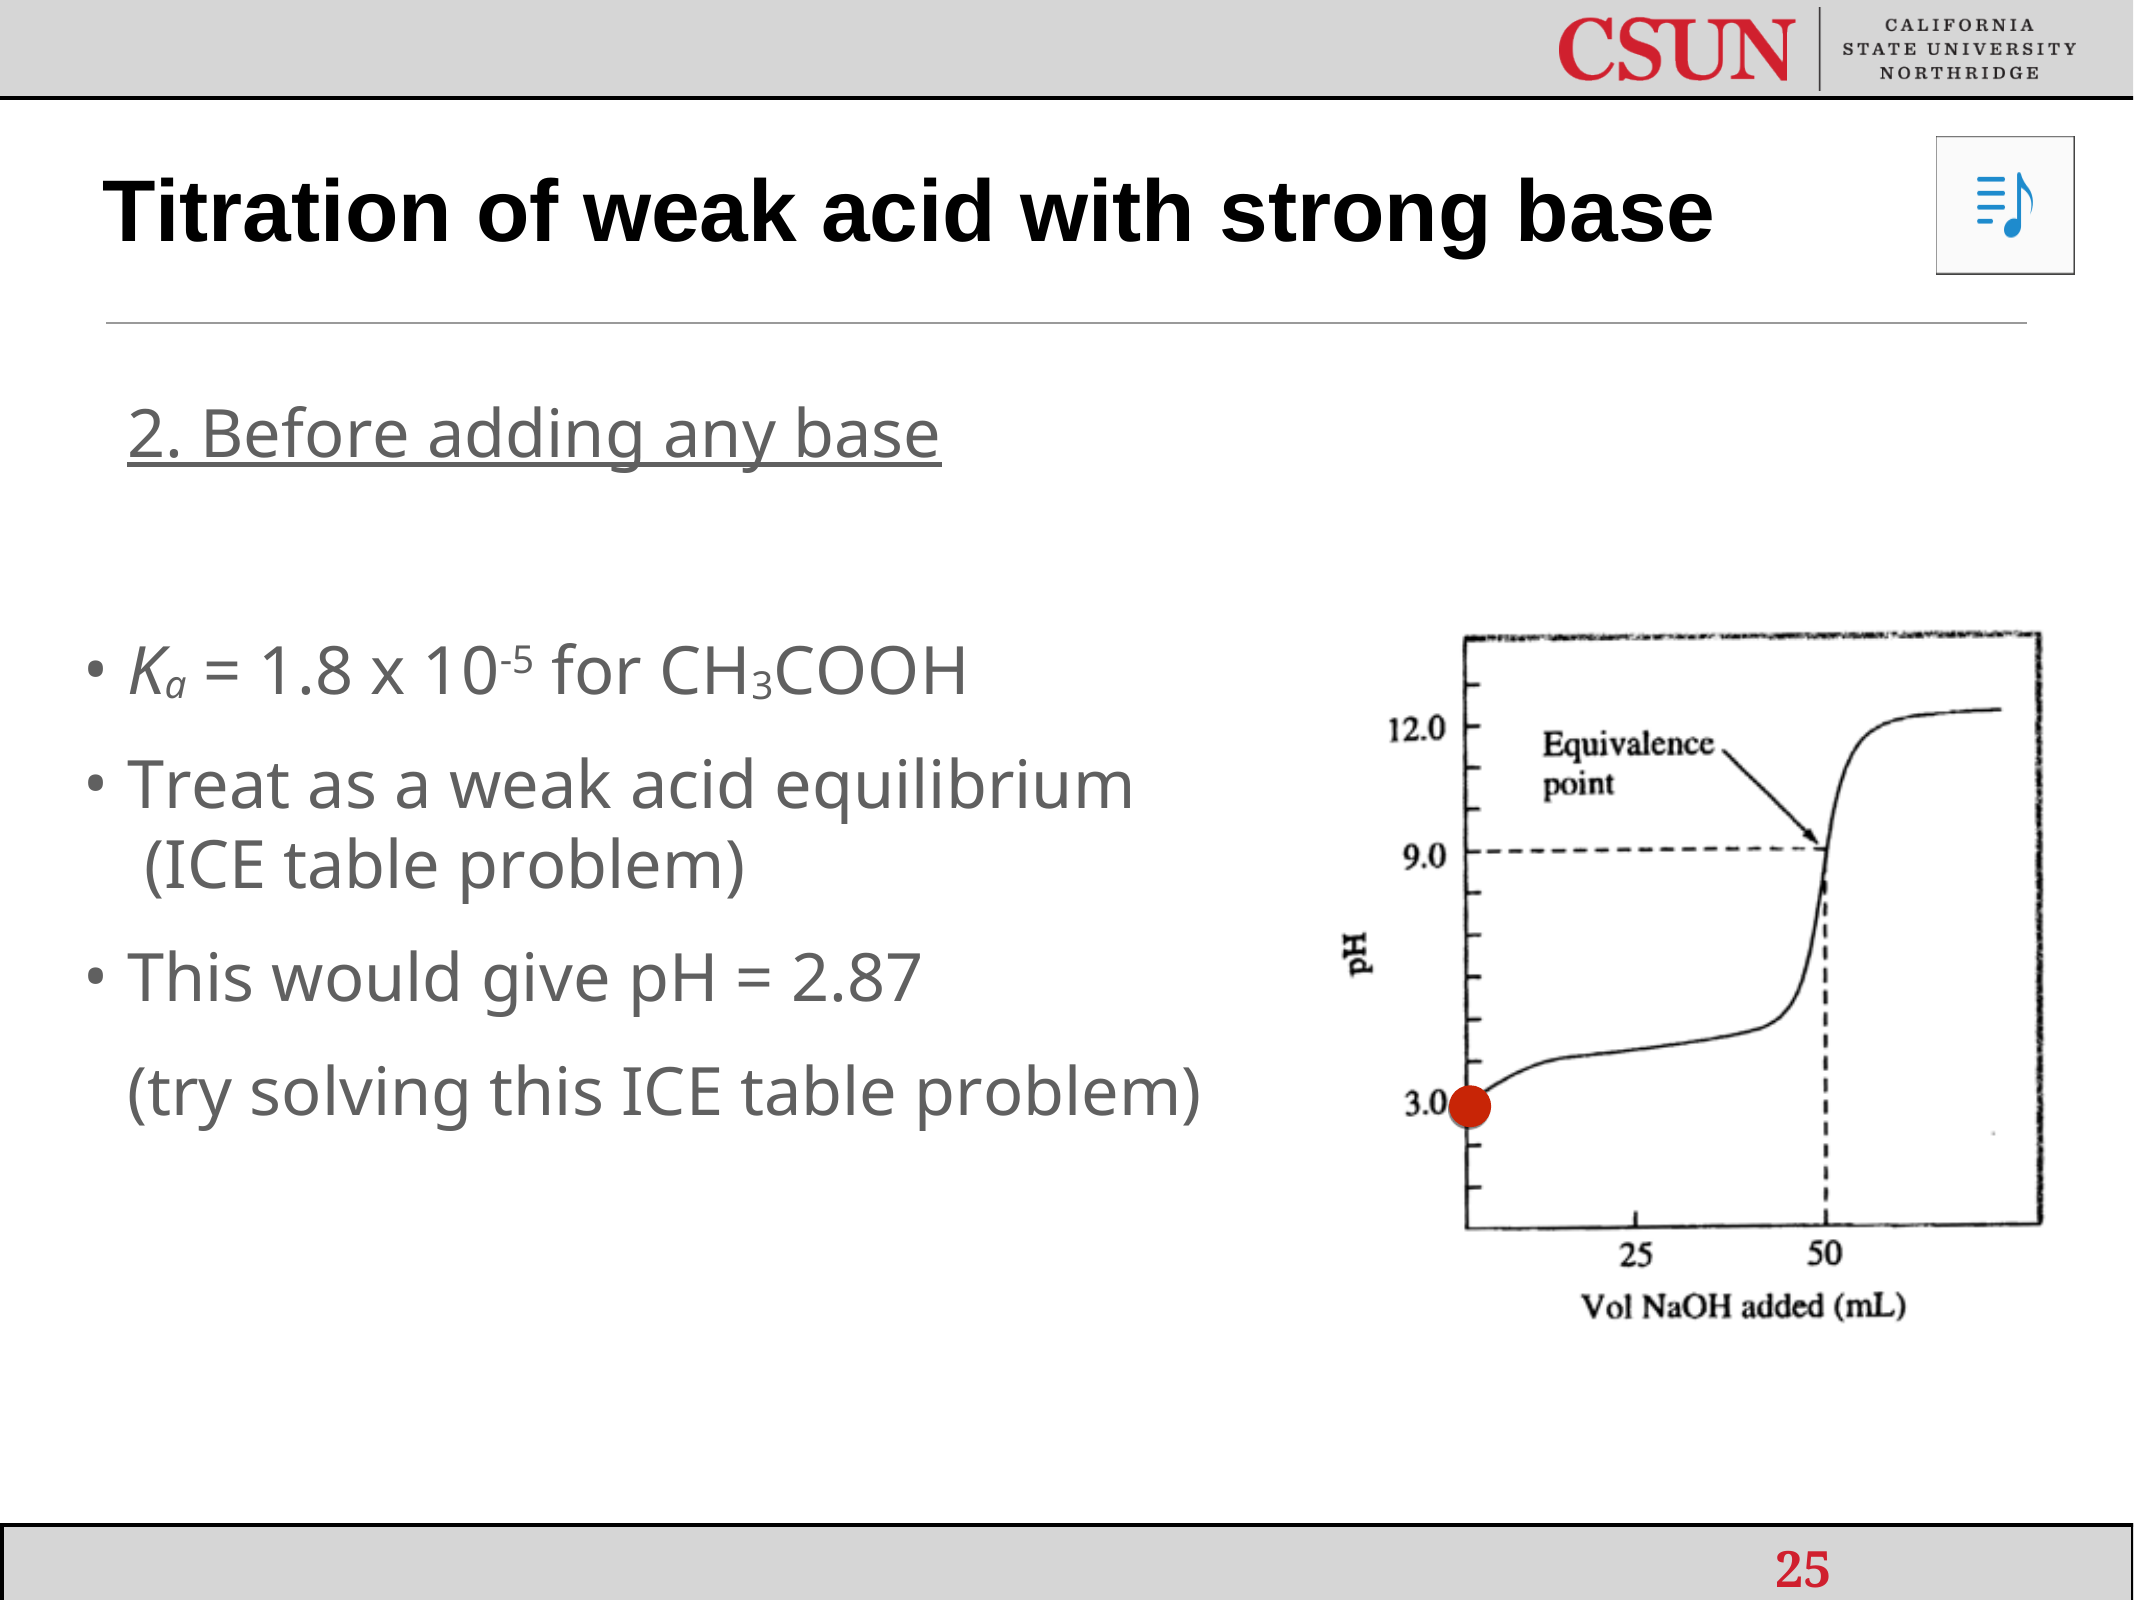

# Titration of weak acid with strong base
2. Before adding any base
Ka = 1.8 x 10-5 for CH3COOH
Treat as a weak acid equilibrium
 (ICE table problem)
This would give pH = 2.87
(try solving this ICE table problem)
25